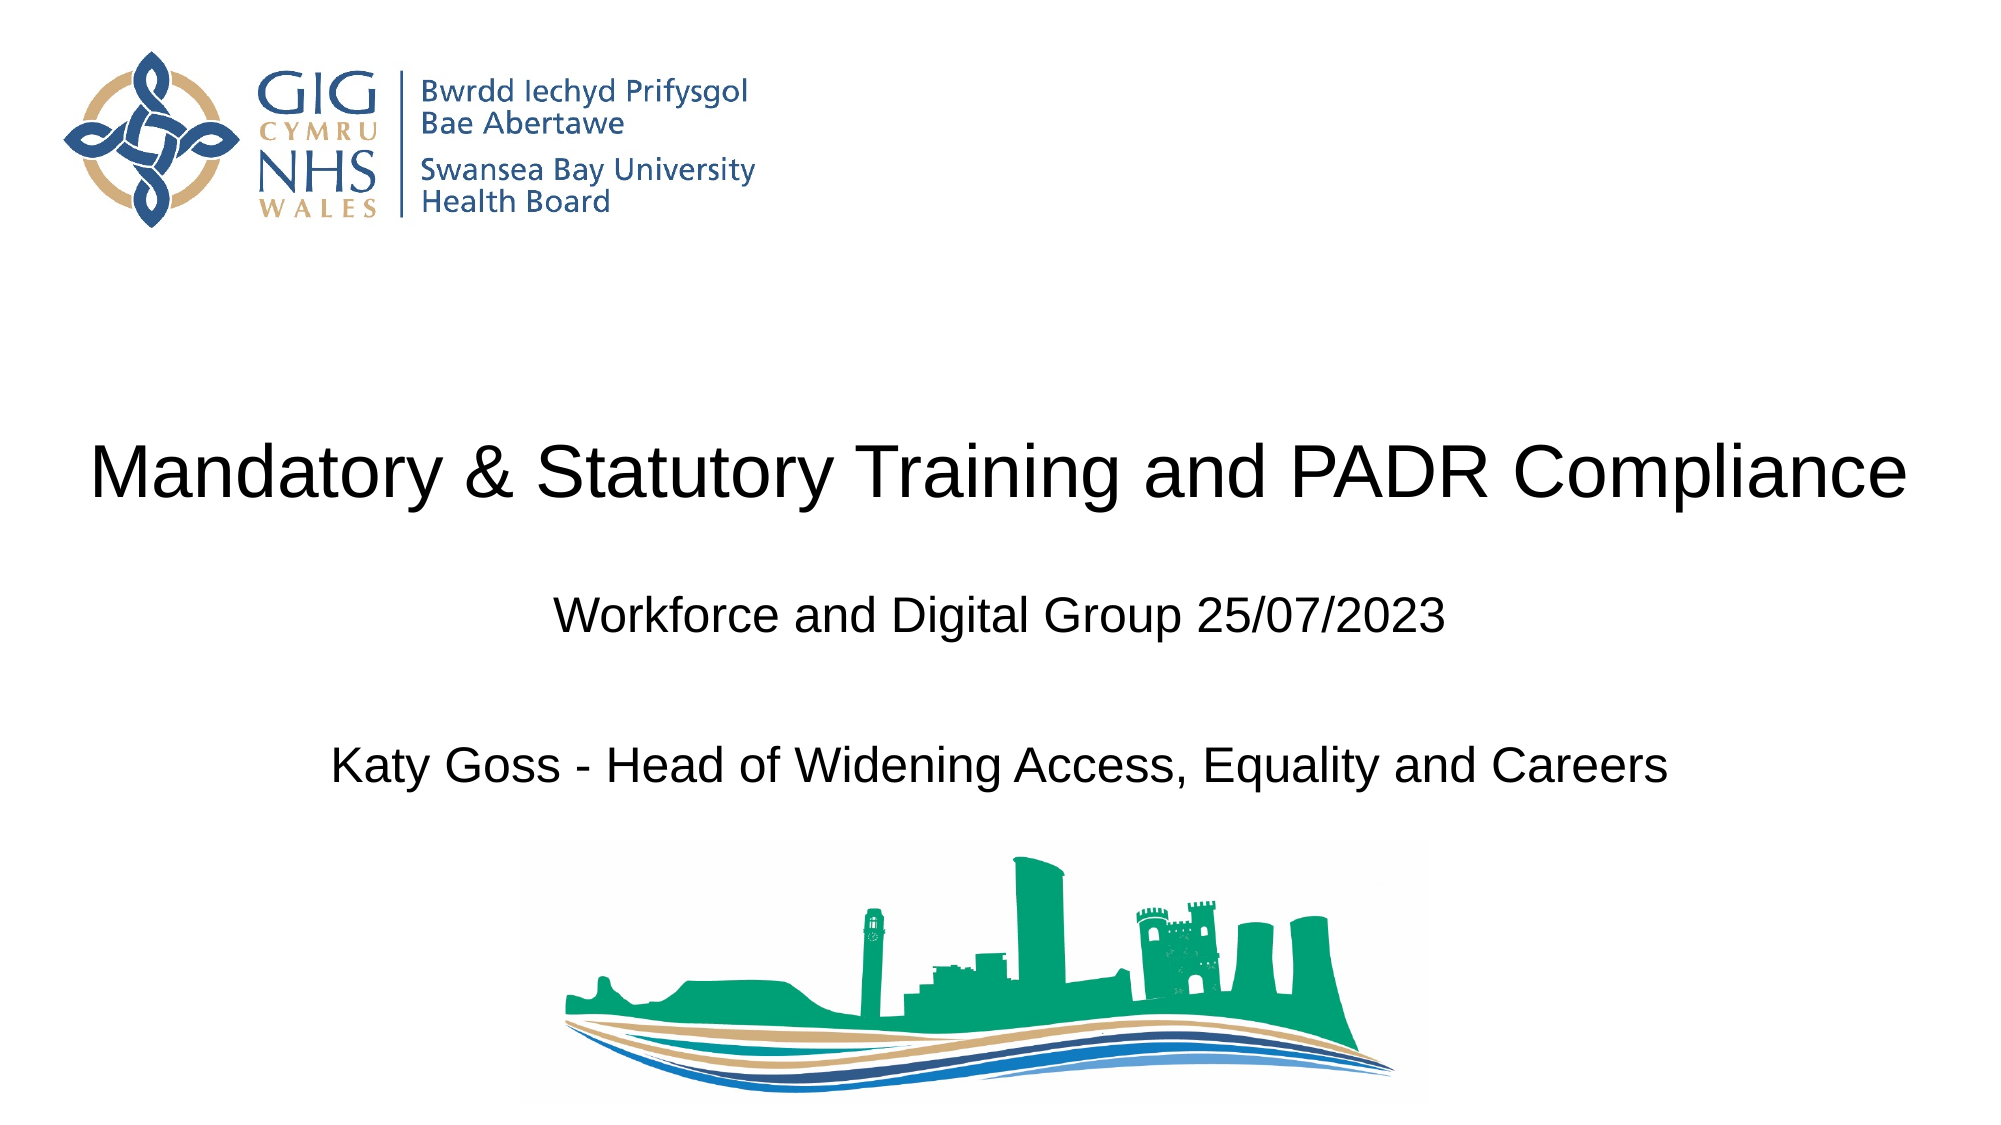

# Mandatory & Statutory Training and PADR Compliance
Workforce and Digital Group 25/07/2023
Katy Goss - Head of Widening Access, Equality and Careers